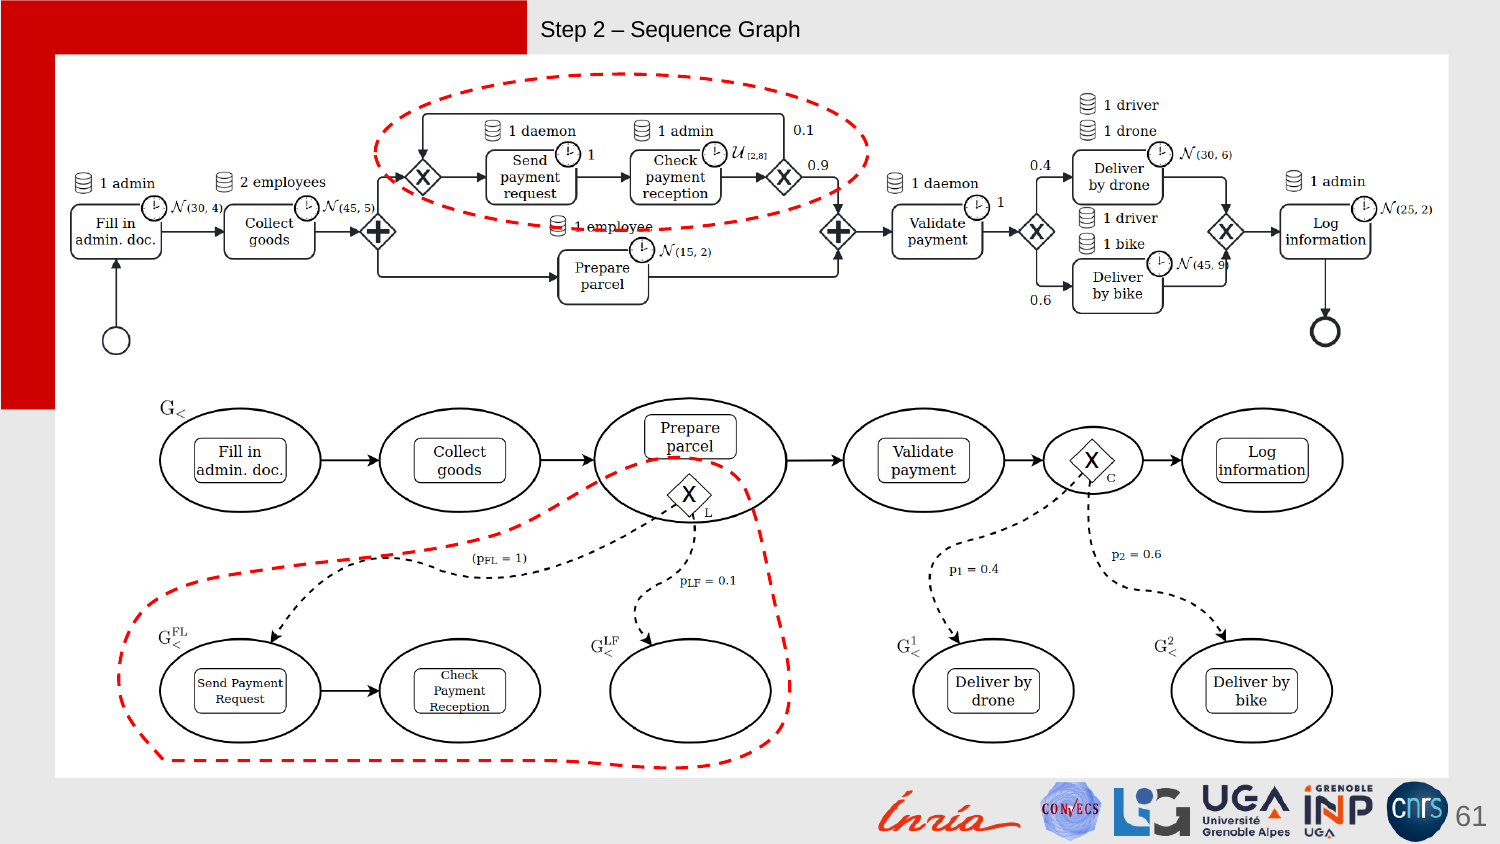

# Step 2 – Sequence Graph
61